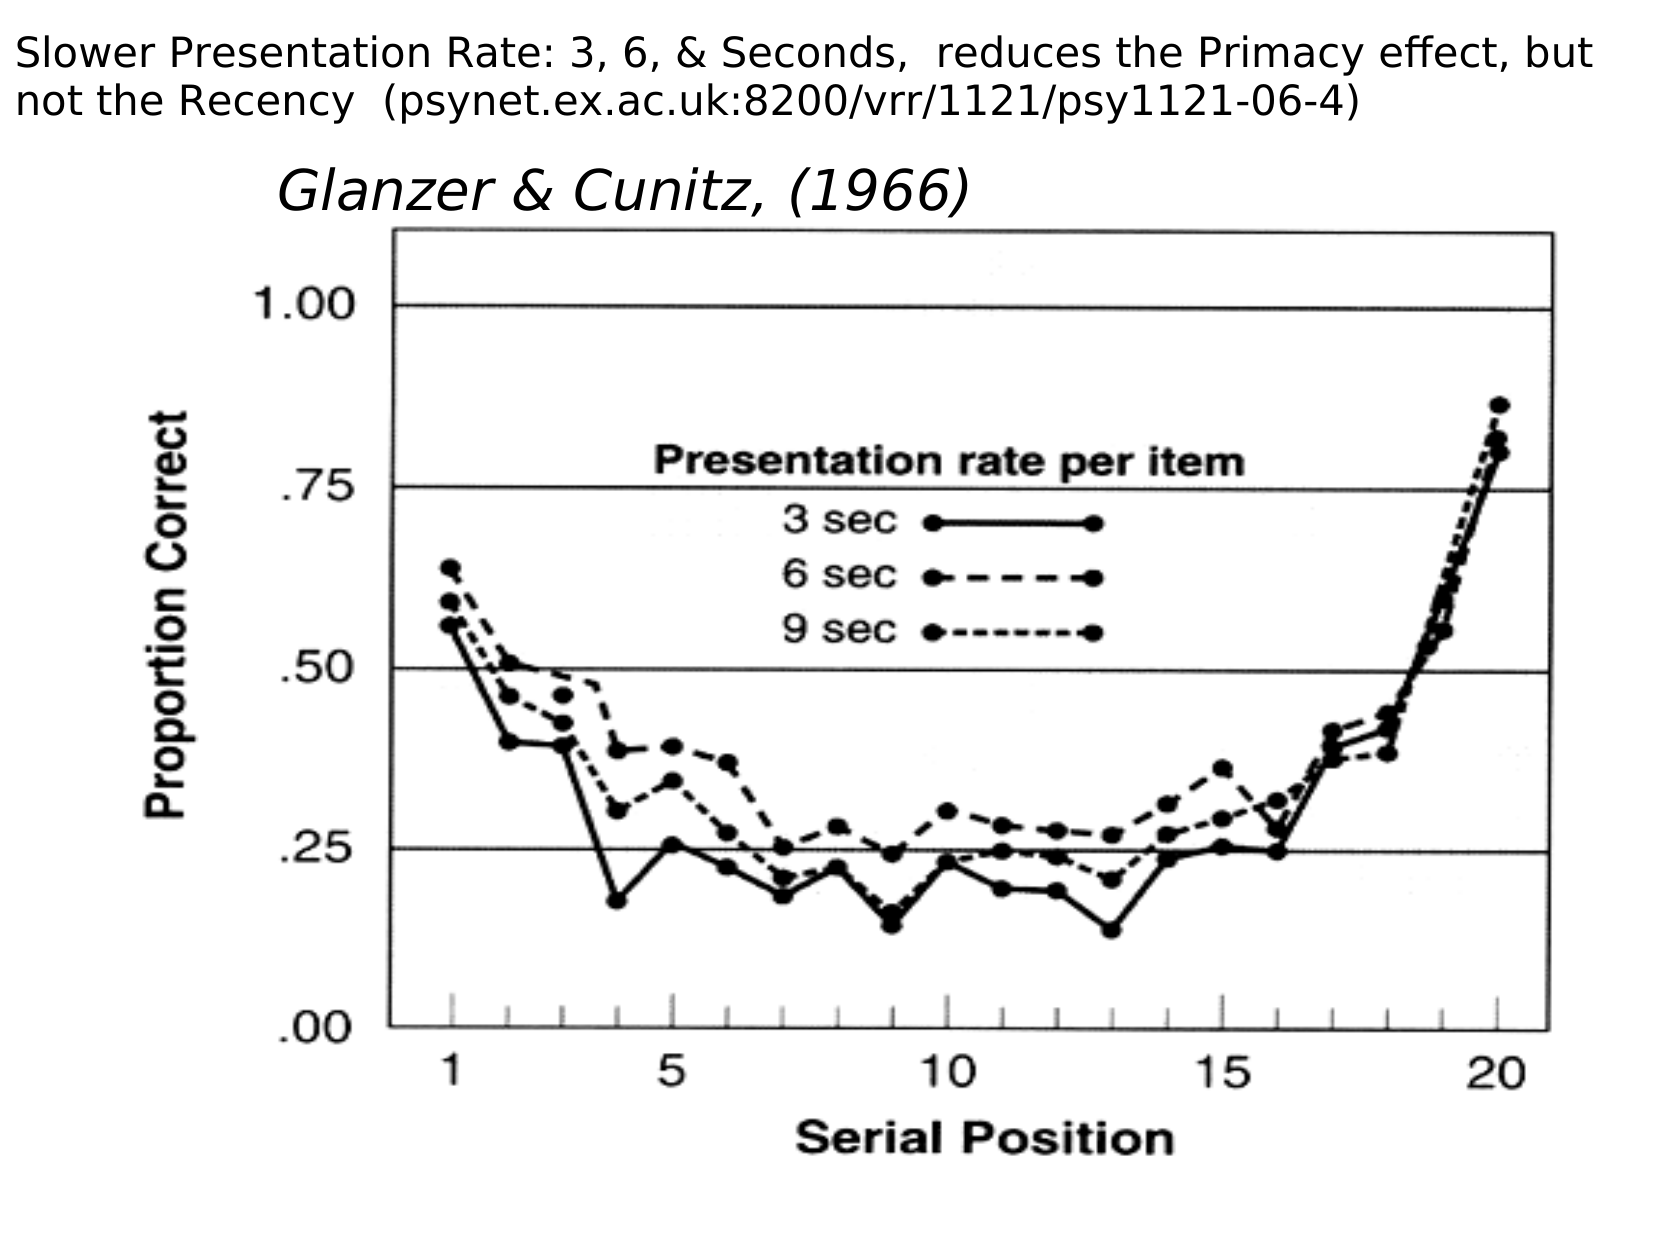

Slower Presentation Rate: 3, 6, & Seconds, reduces the Primacy effect, but not the Recency (psynet.ex.ac.uk:8200/vrr/1121/psy1121-06-4)
Glanzer & Cunitz, (1966)